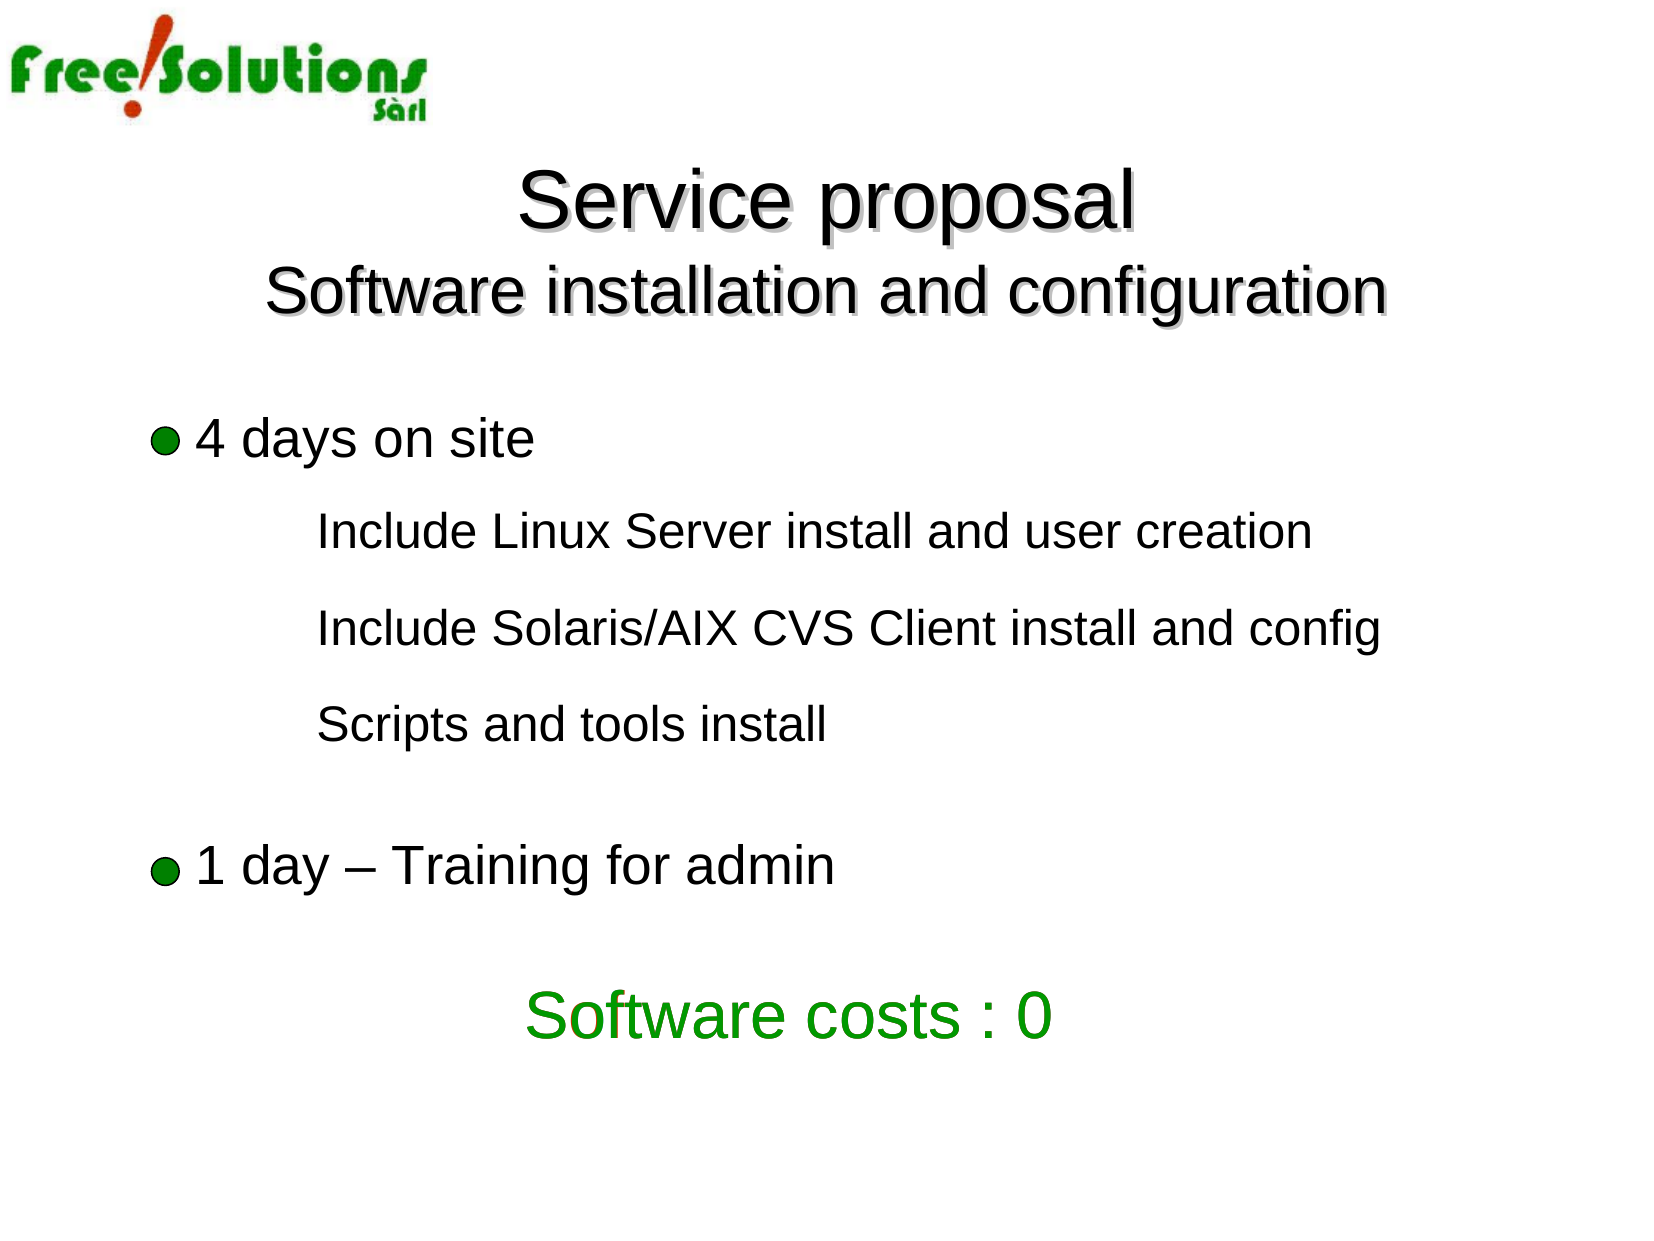

# Service proposal
Software installation and configuration
 4 days on site
 Include Linux Server install and user creation
 Include Solaris/AIX CVS Client install and config
 Scripts and tools install
 1 day – Training for admin
Software costs : 0
Software costs : 0
Software costs : 0